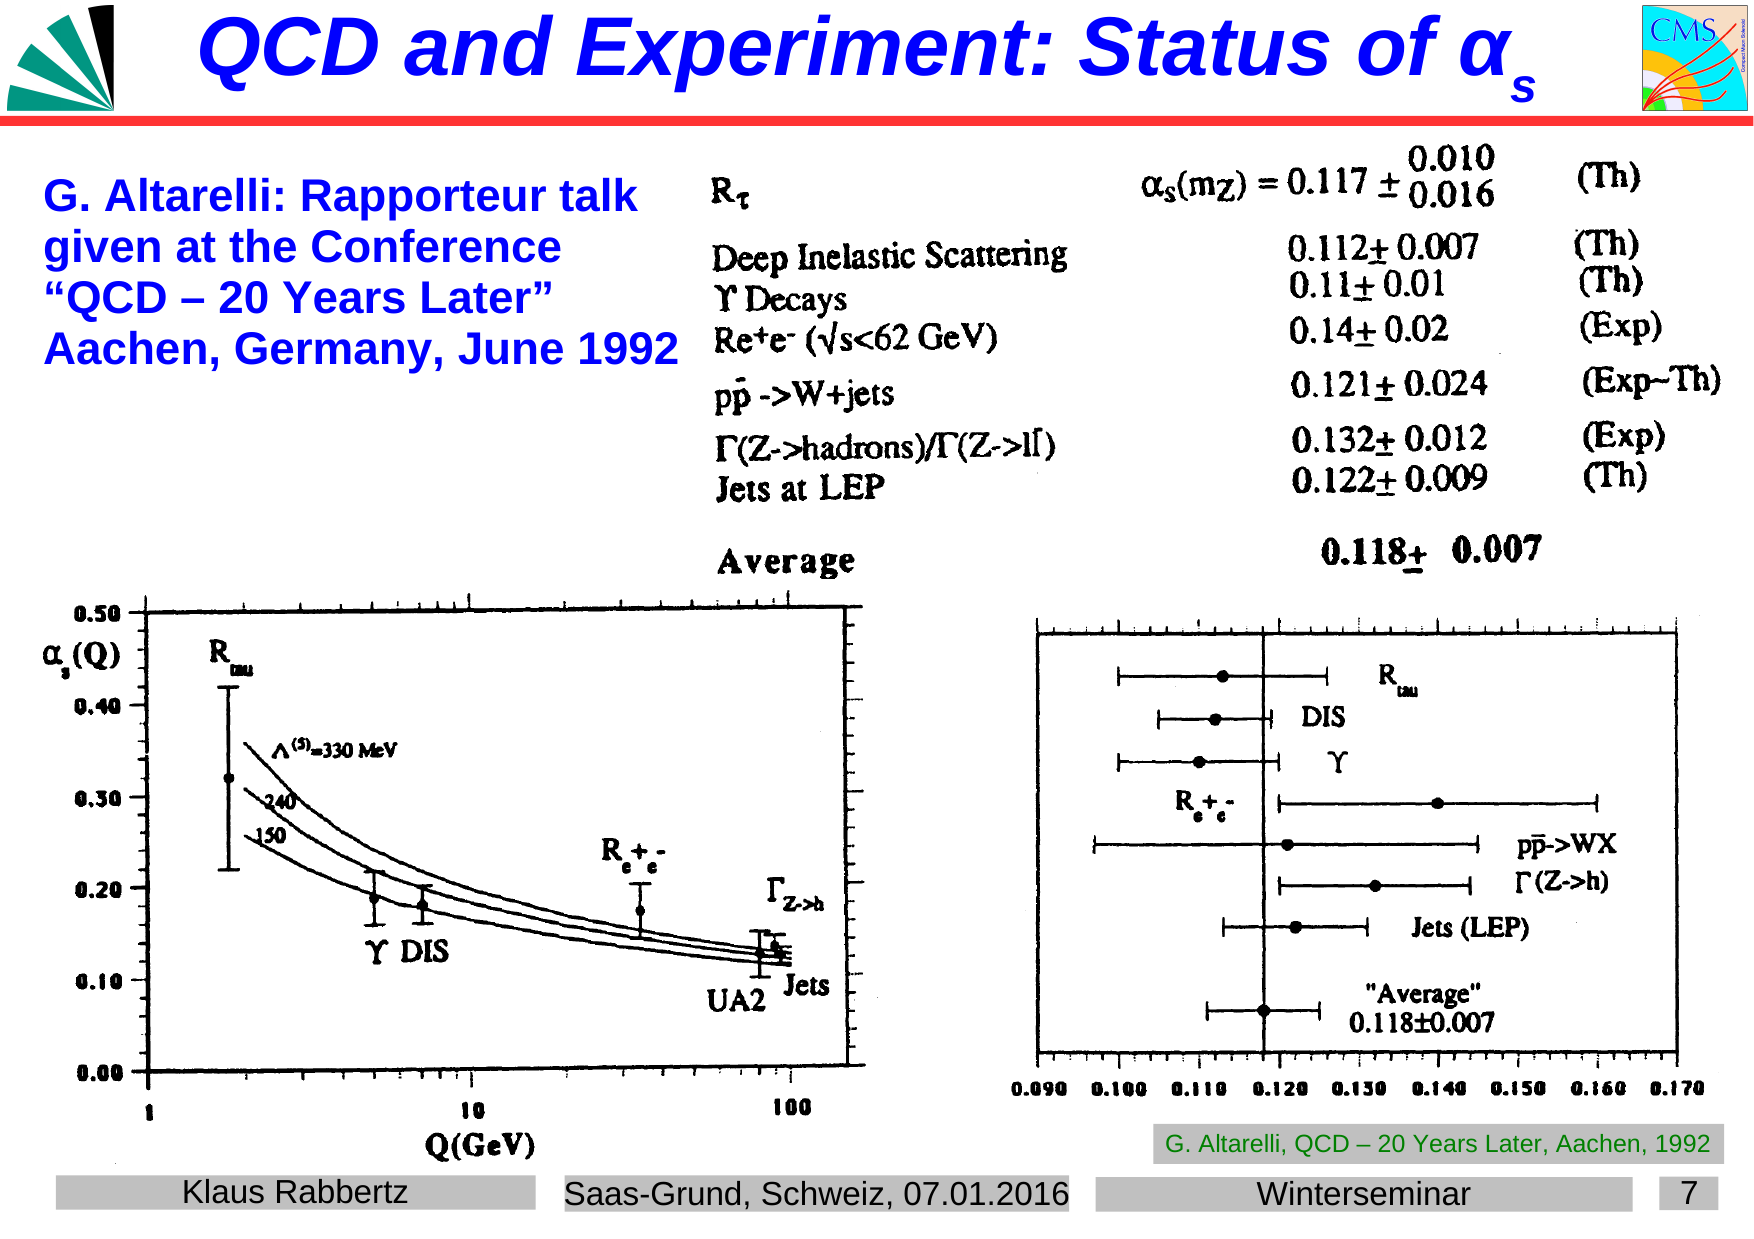

# QCD and Experiment: Status of αs
G. Altarelli: Rapporteur talk
given at the Conference
“QCD – 20 Years Later”
Aachen, Germany, June 1992
G. Altarelli, QCD – 20 Years Later, Aachen, 1992